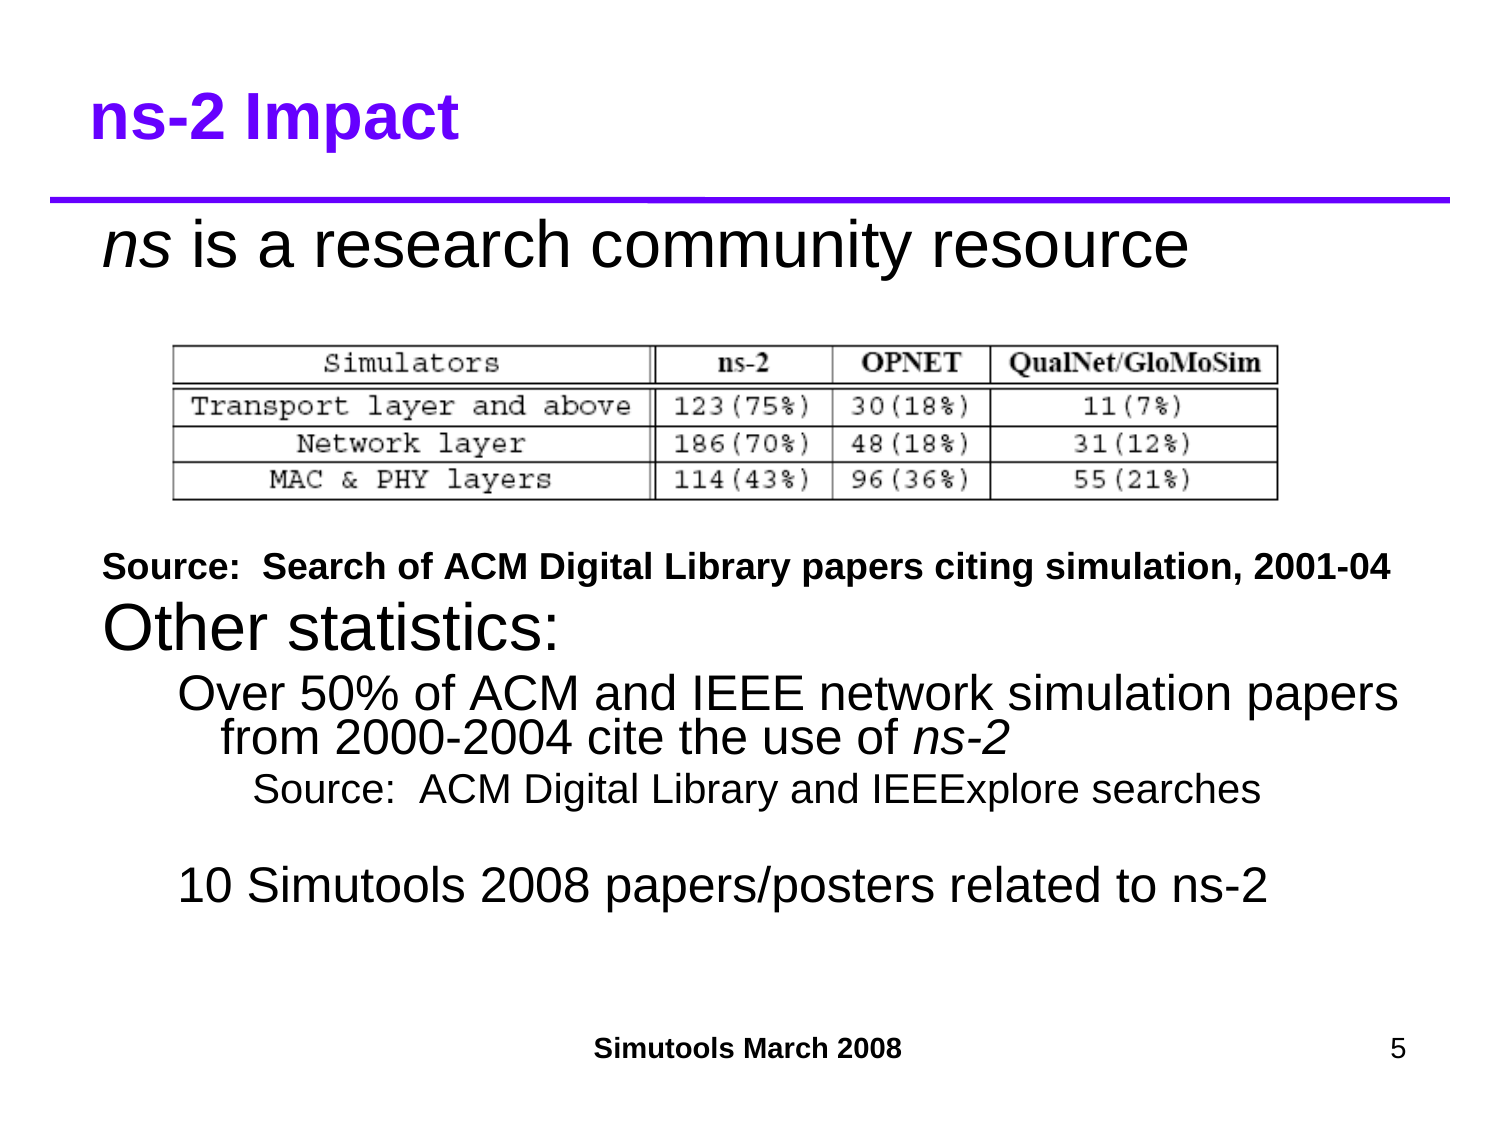

# ns-2 Impact
ns is a research community resource
Other statistics:
Over 50% of ACM and IEEE network simulation papers from 2000-2004 cite the use of ns-2
Source: ACM Digital Library and IEEExplore searches
10 Simutools 2008 papers/posters related to ns-2
Source: Search of ACM Digital Library papers citing simulation, 2001-04
5